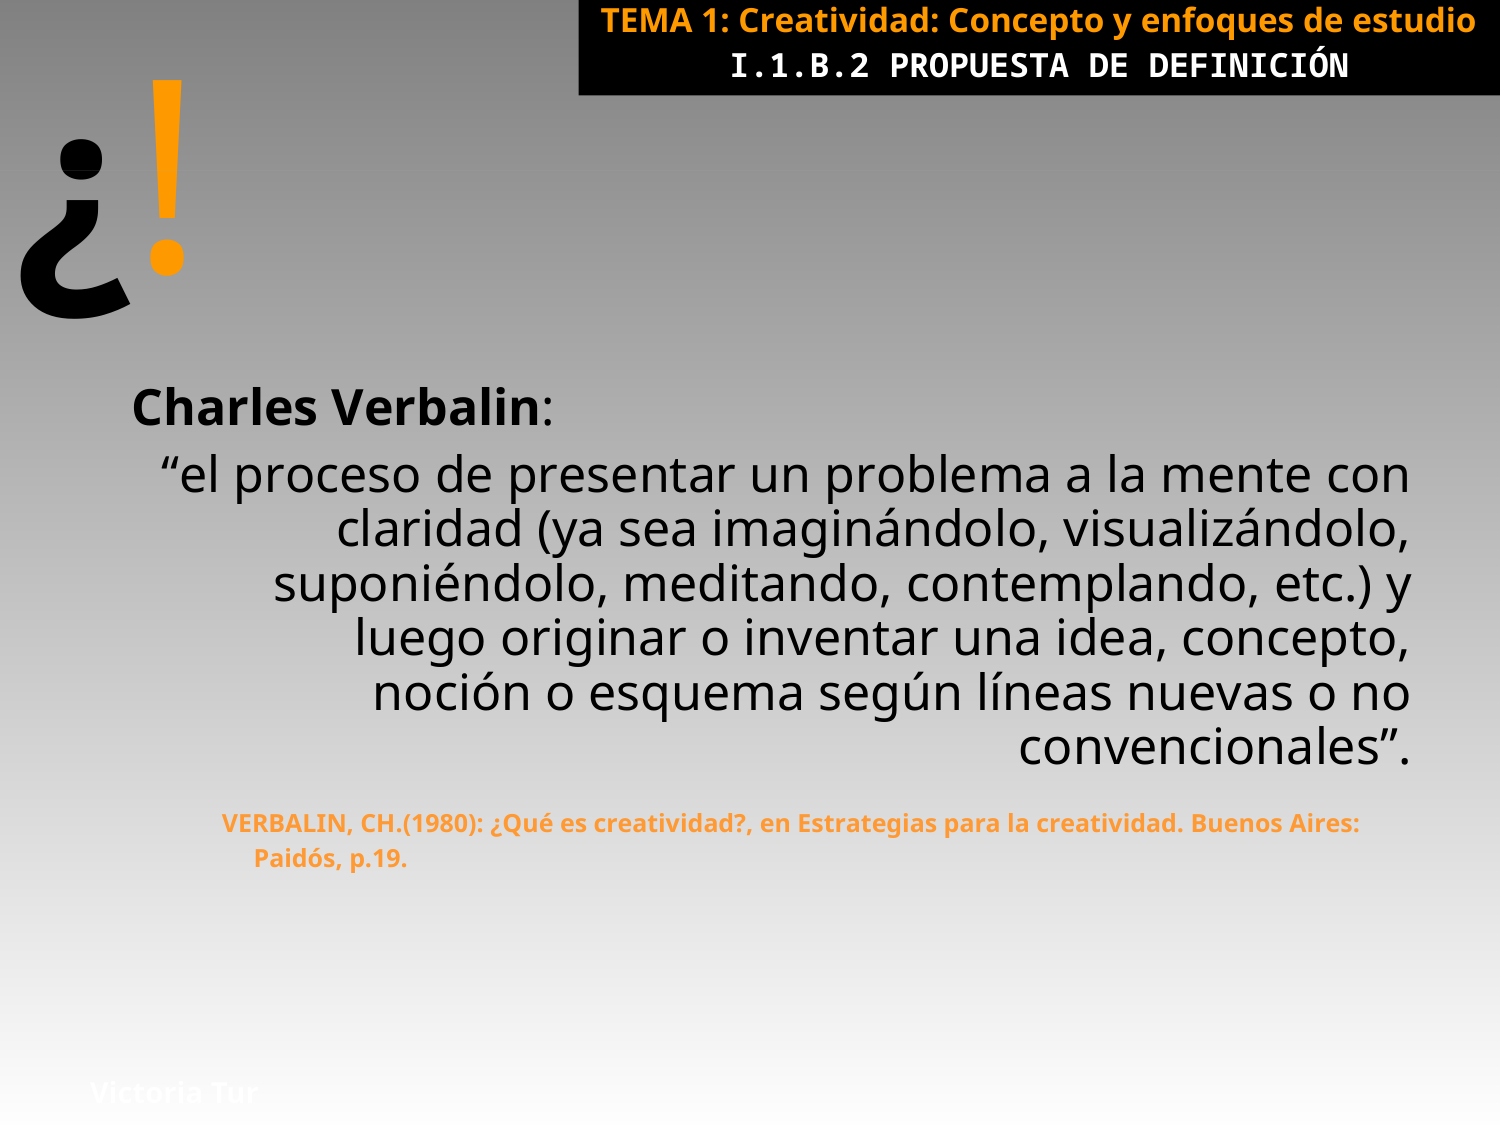

TEMA 1: Creatividad: Concepto y enfoques de estudio
I.1.B.2 PROPUESTA DE DEFINICIÓN
Charles Verbalin:
 “el proceso de presentar un problema a la mente con claridad (ya sea imaginándolo, visualizándolo, suponiéndolo, meditando, contemplando, etc.) y luego originar o inventar una idea, concepto, noción o esquema según líneas nuevas o no convencionales”.
 VERBALIN, CH.(1980): ¿Qué es creatividad?, en Estrategias para la creatividad. Buenos Aires: Paidós, p.19.